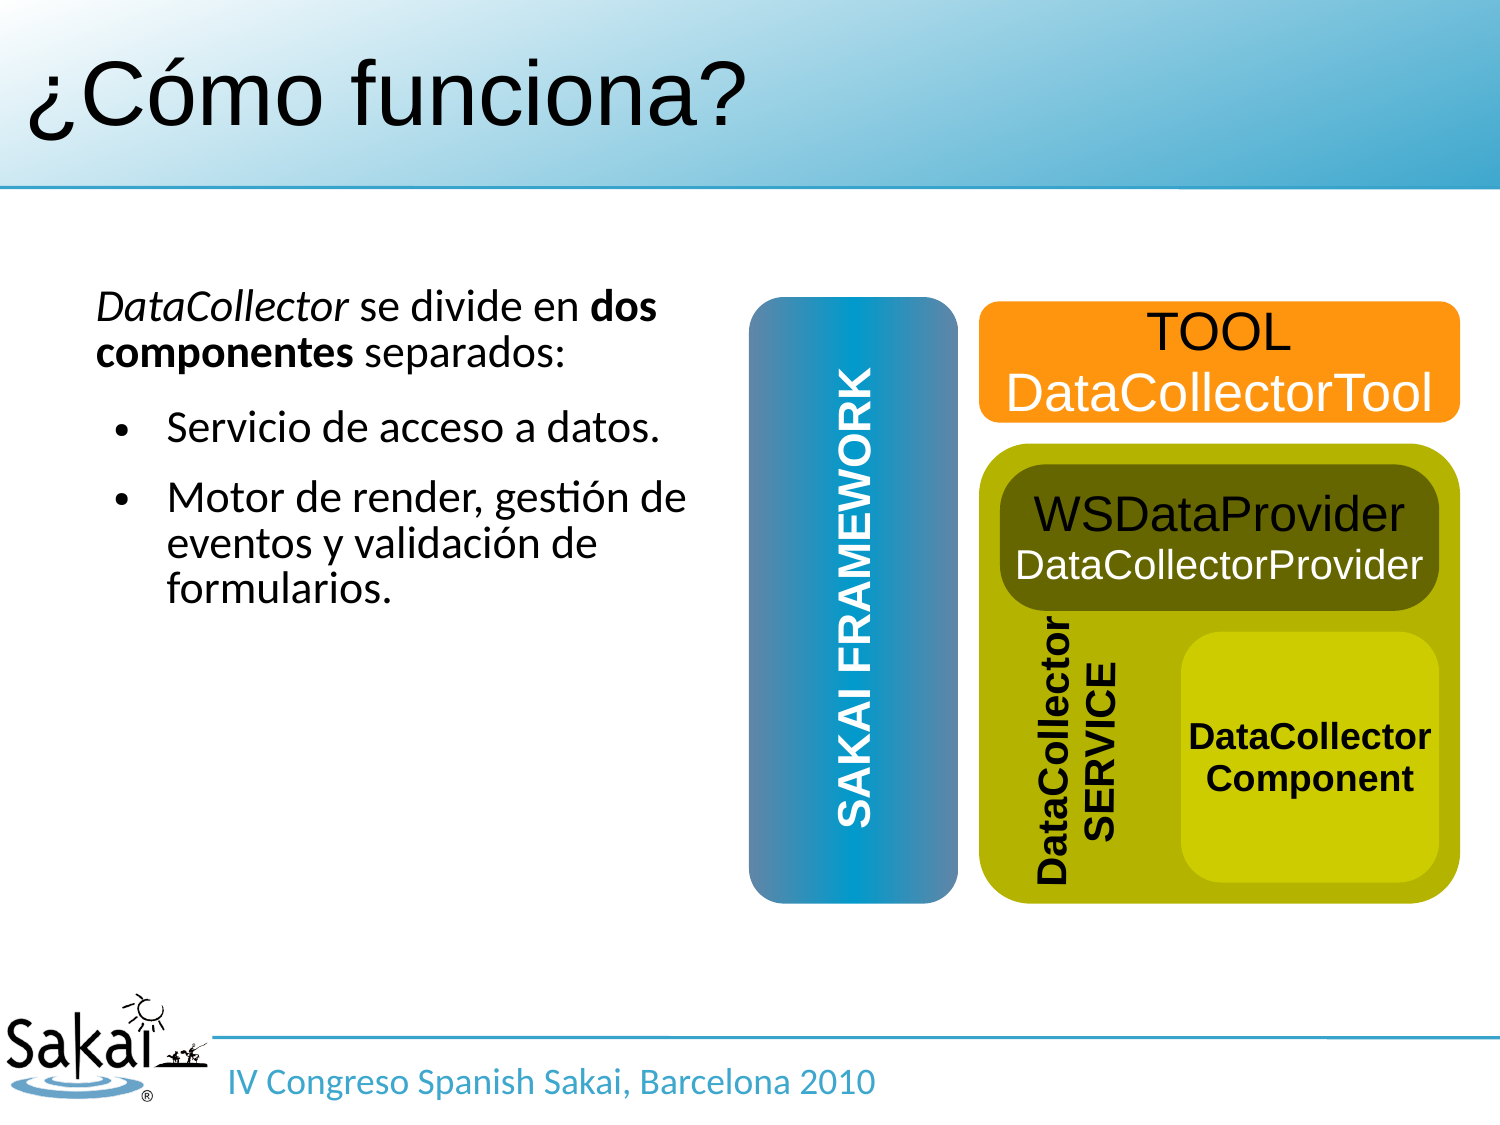

# ¿Cómo funciona?
DataCollector se divide en dos componentes separados:
Servicio de acceso a datos.
Motor de render, gestión de eventos y validación de formularios.
TOOL
DataCollectorTool
WSDataProvider
DataCollectorProvider
SAKAI FRAMEWORK
DataCollector
Component
DataCollector
SERVICE